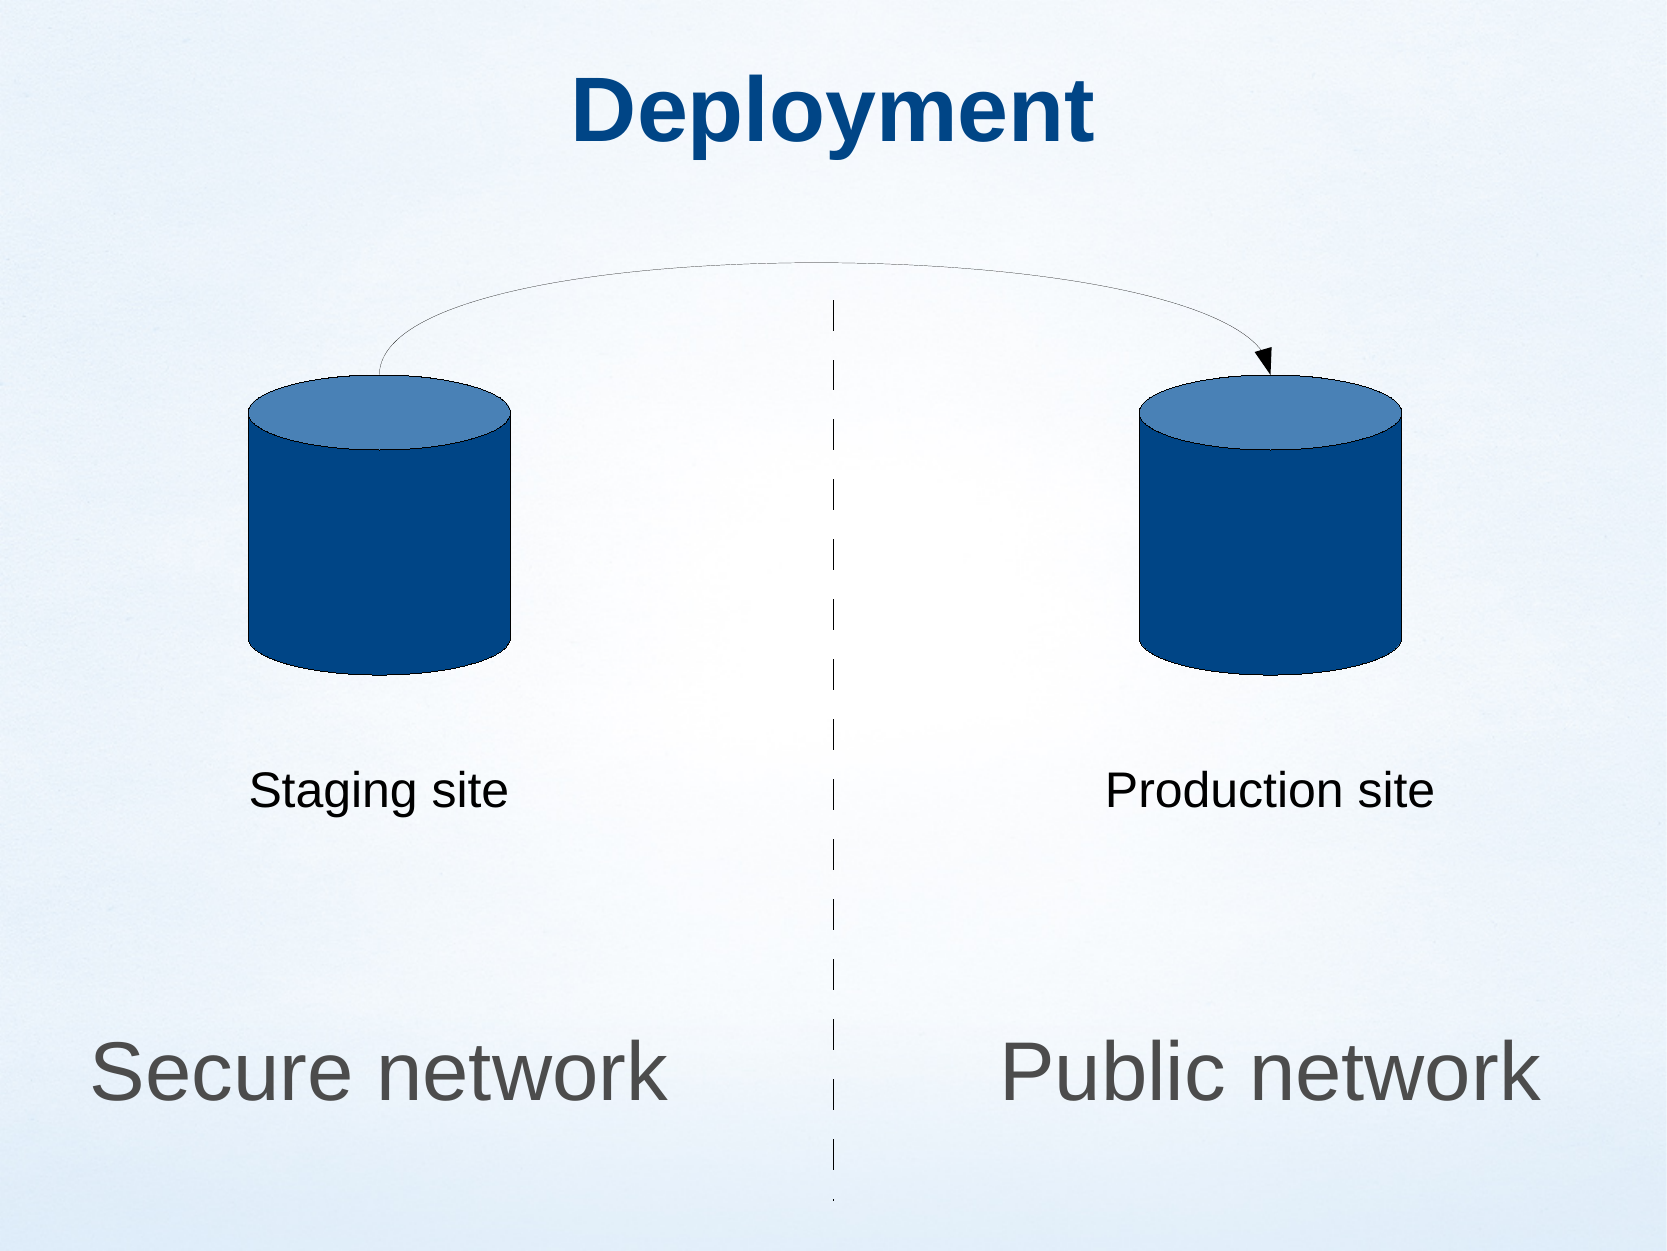

# Deployment
Production site
Staging site
Secure network
Public network